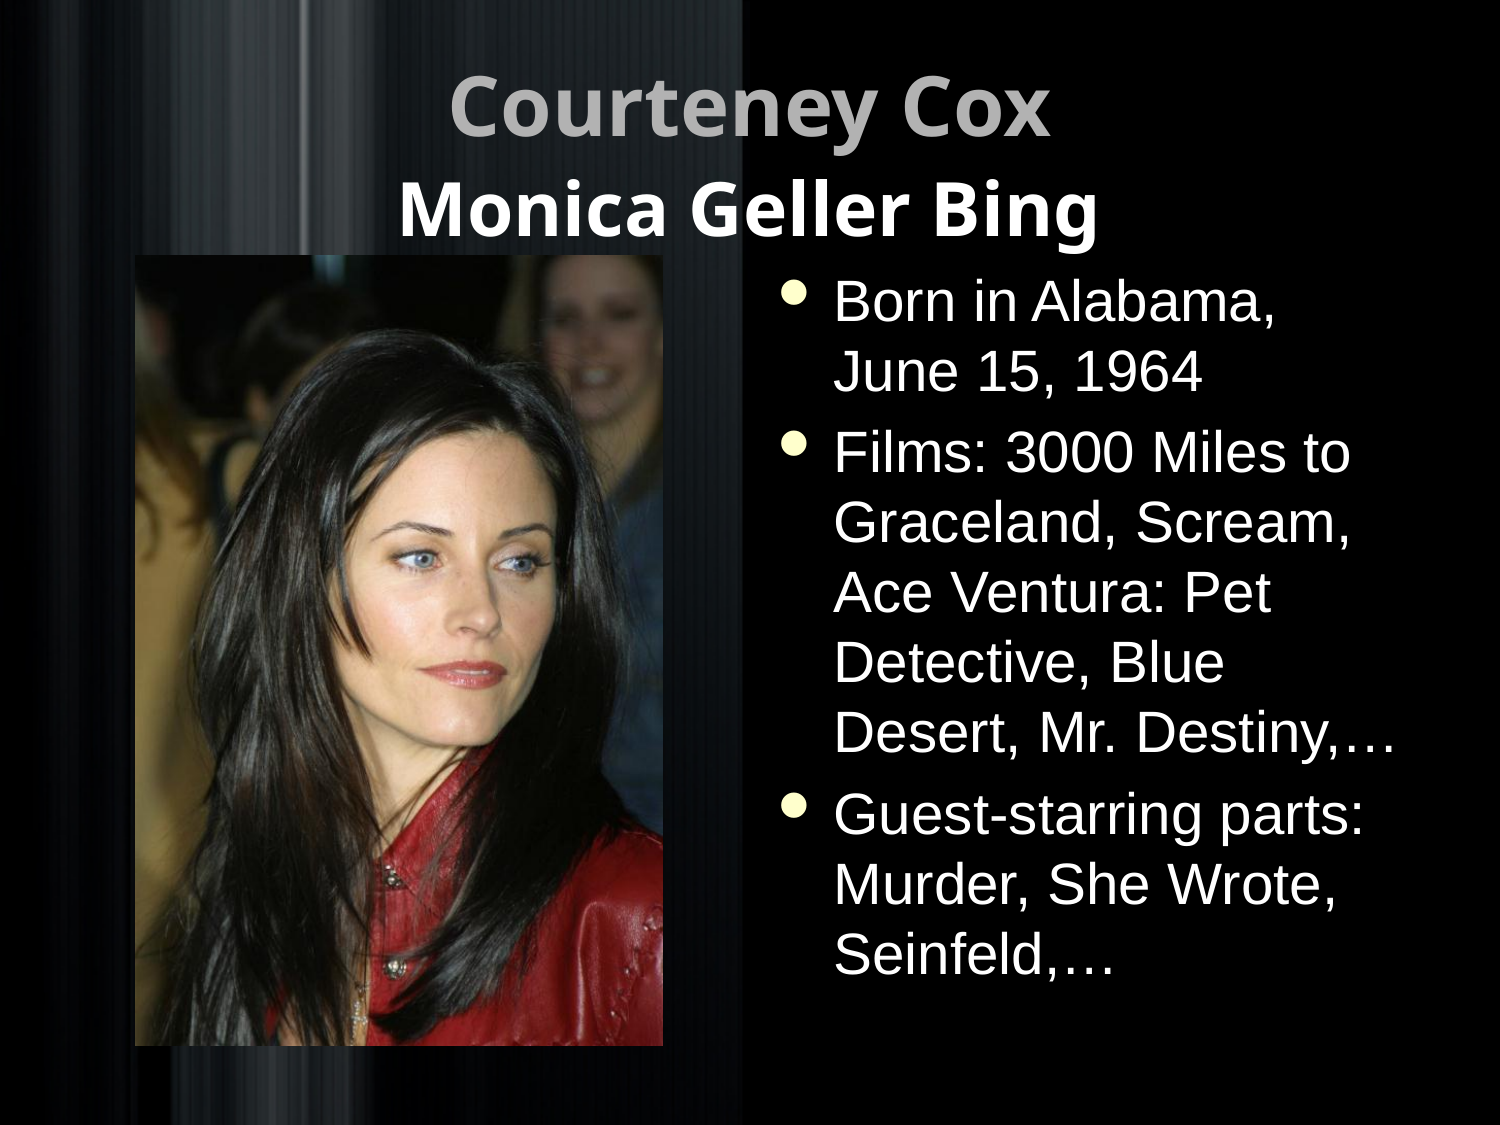

# Courteney Cox Monica Geller Bing
Born in Alabama, June 15, 1964
Films: 3000 Miles to Graceland, Scream, Ace Ventura: Pet Detective, Blue Desert, Mr. Destiny,…
Guest-starring parts: Murder, She Wrote, Seinfeld,…